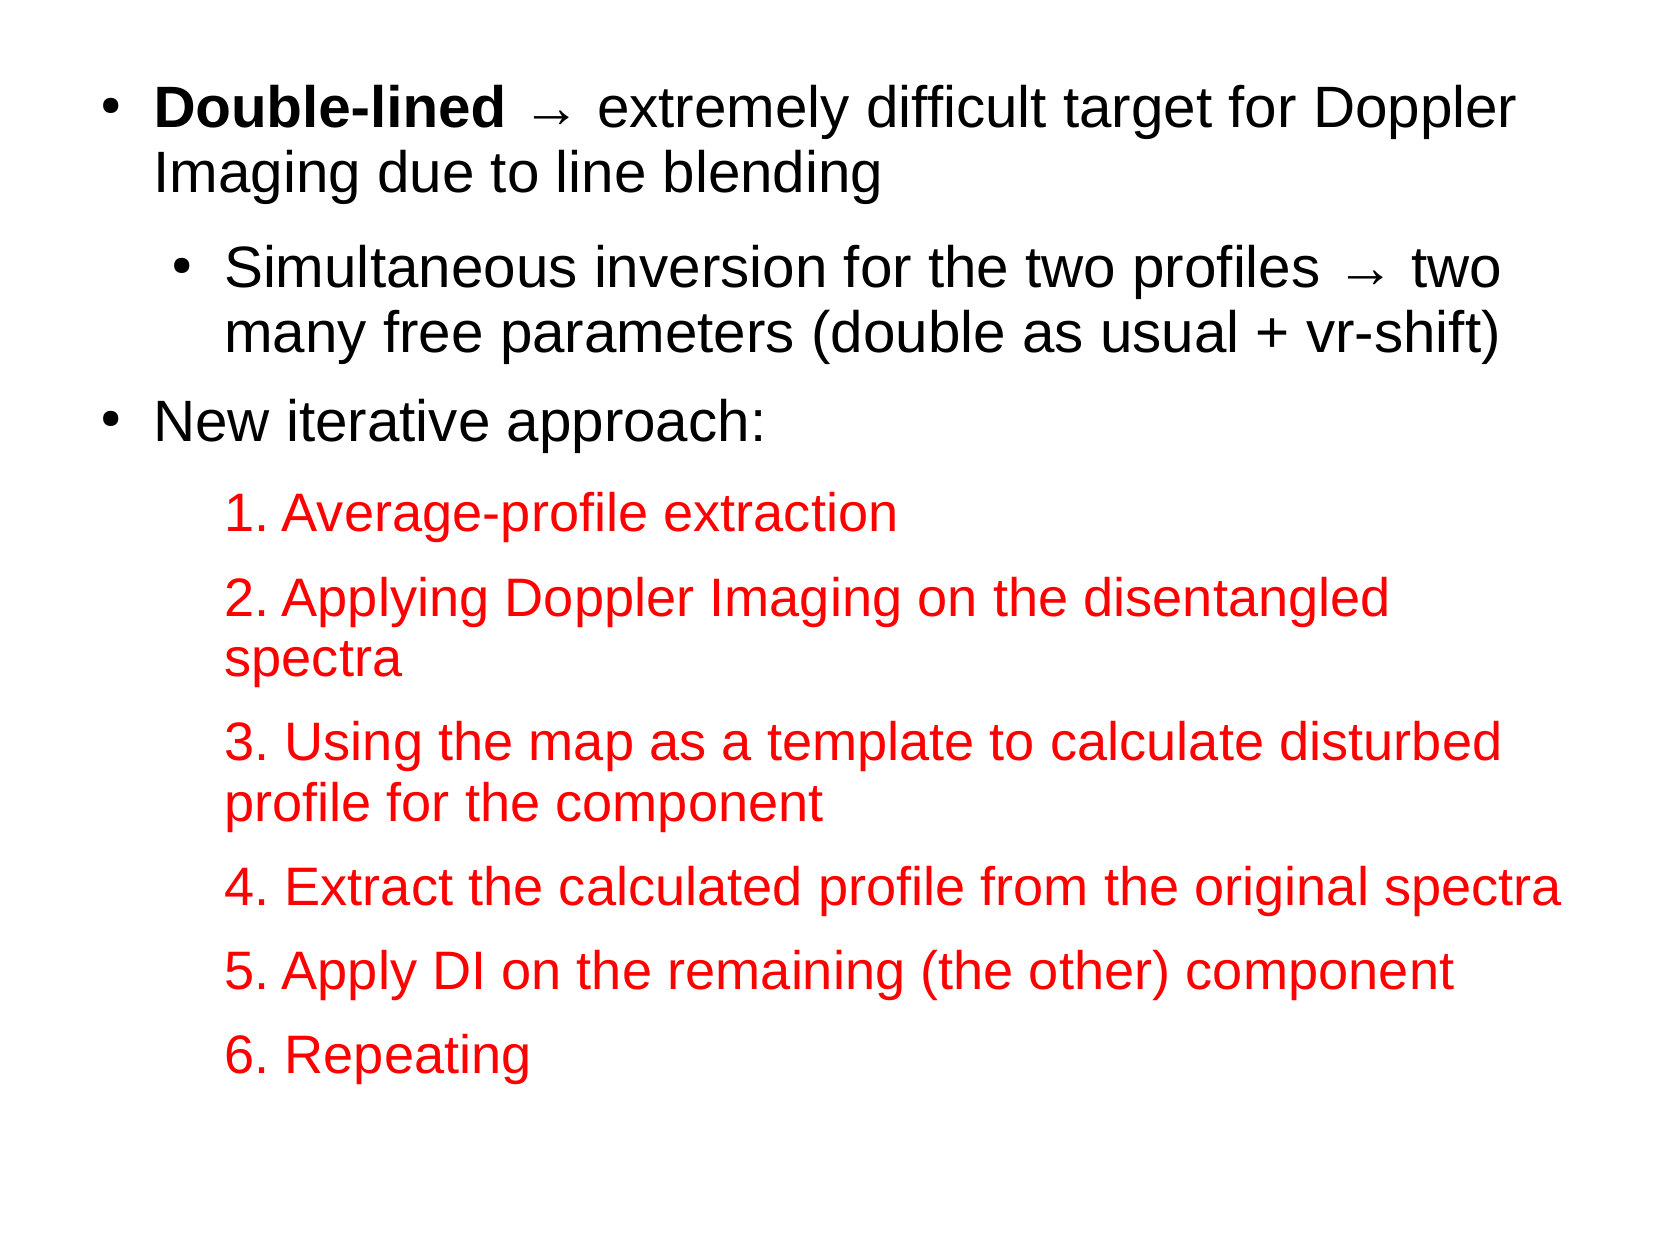

# Double-lined → extremely difficult target for Doppler Imaging due to line blending
Simultaneous inversion for the two profiles → two many free parameters (double as usual + vr-shift)
New iterative approach:
1. Average-profile extraction
2. Applying Doppler Imaging on the disentangled 	spectra
3. Using the map as a template to calculate disturbed profile for the component
4. Extract the calculated profile from the original spectra
5. Apply DI on the remaining (the other) component
6. Repeating